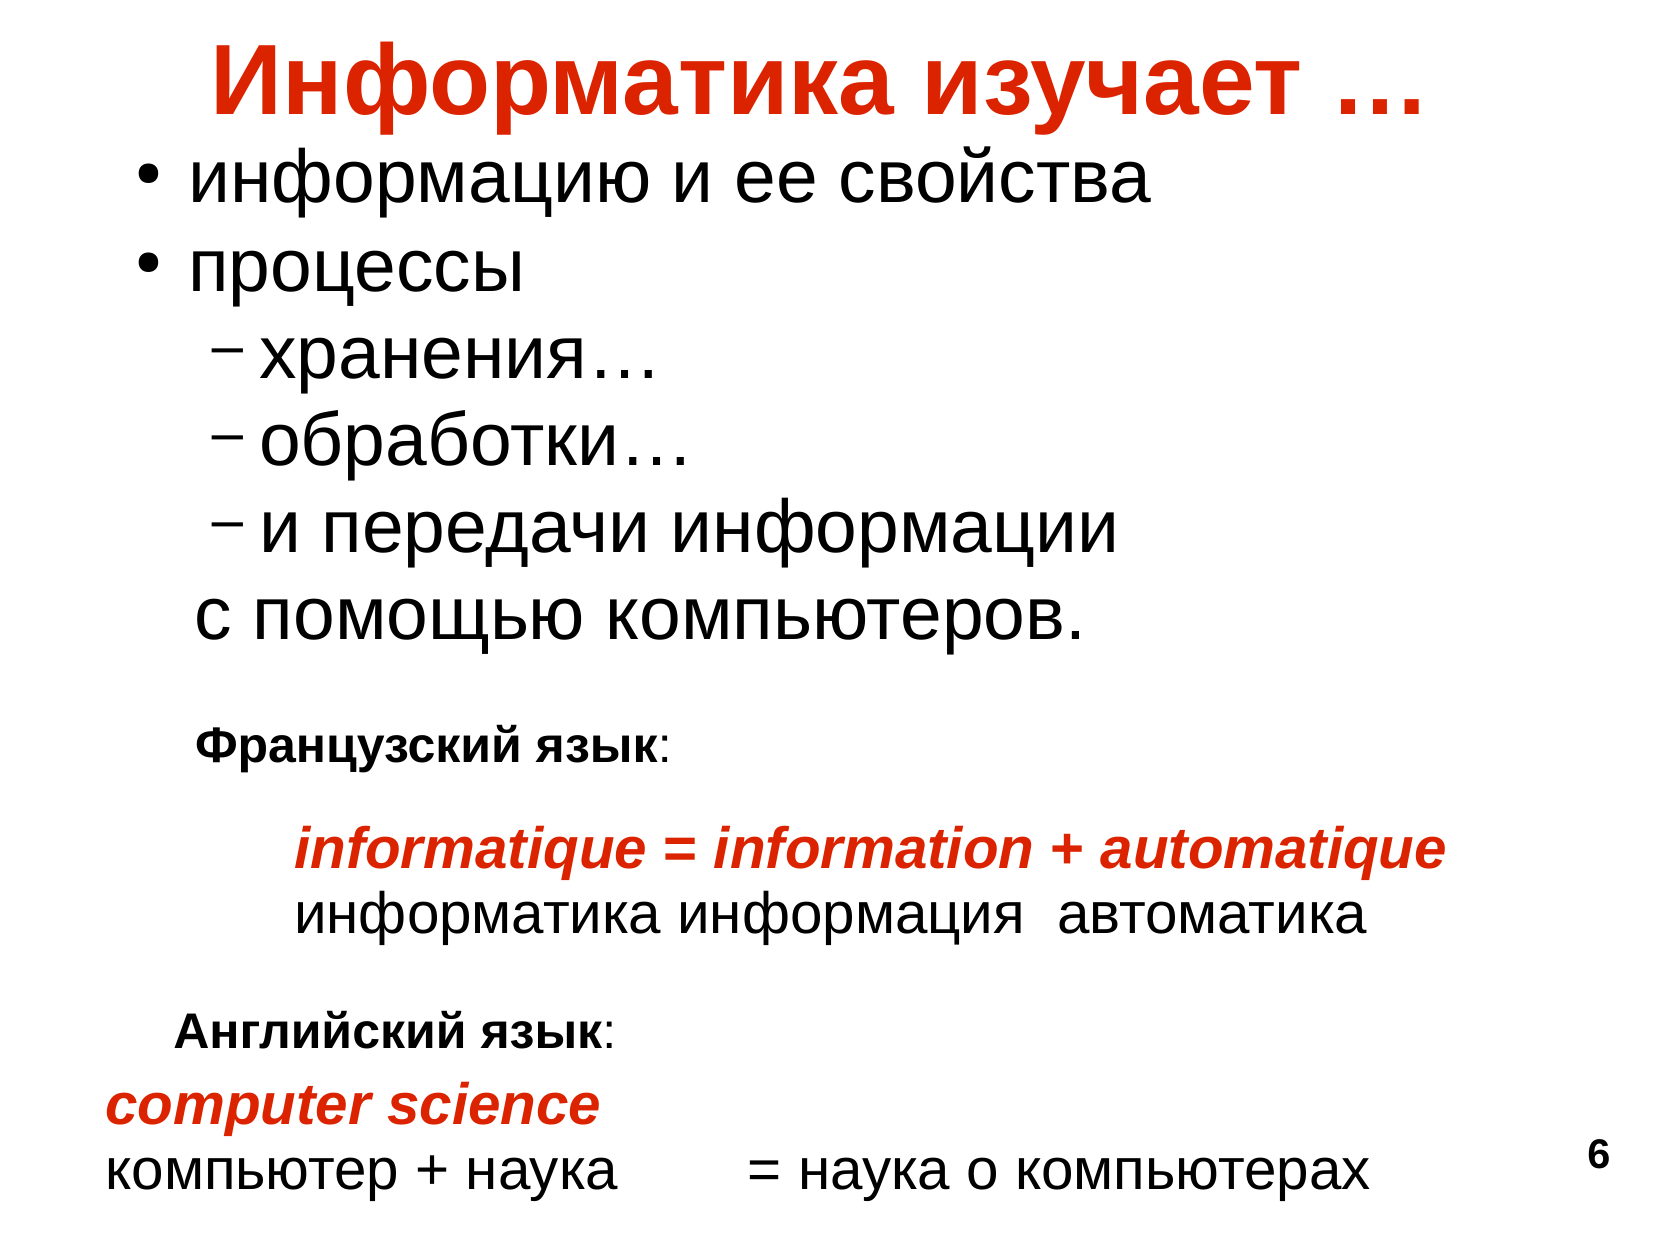

# Информатика изучает …
информацию и ее свойства
процессы
хранения…
обработки…
и передачи информации
с помощью компьютеров.
Французский язык:
informatique = information + automatique
информатика информация автоматика
Английский язык:
computer science
компьютер + наука = наука о компьютерах